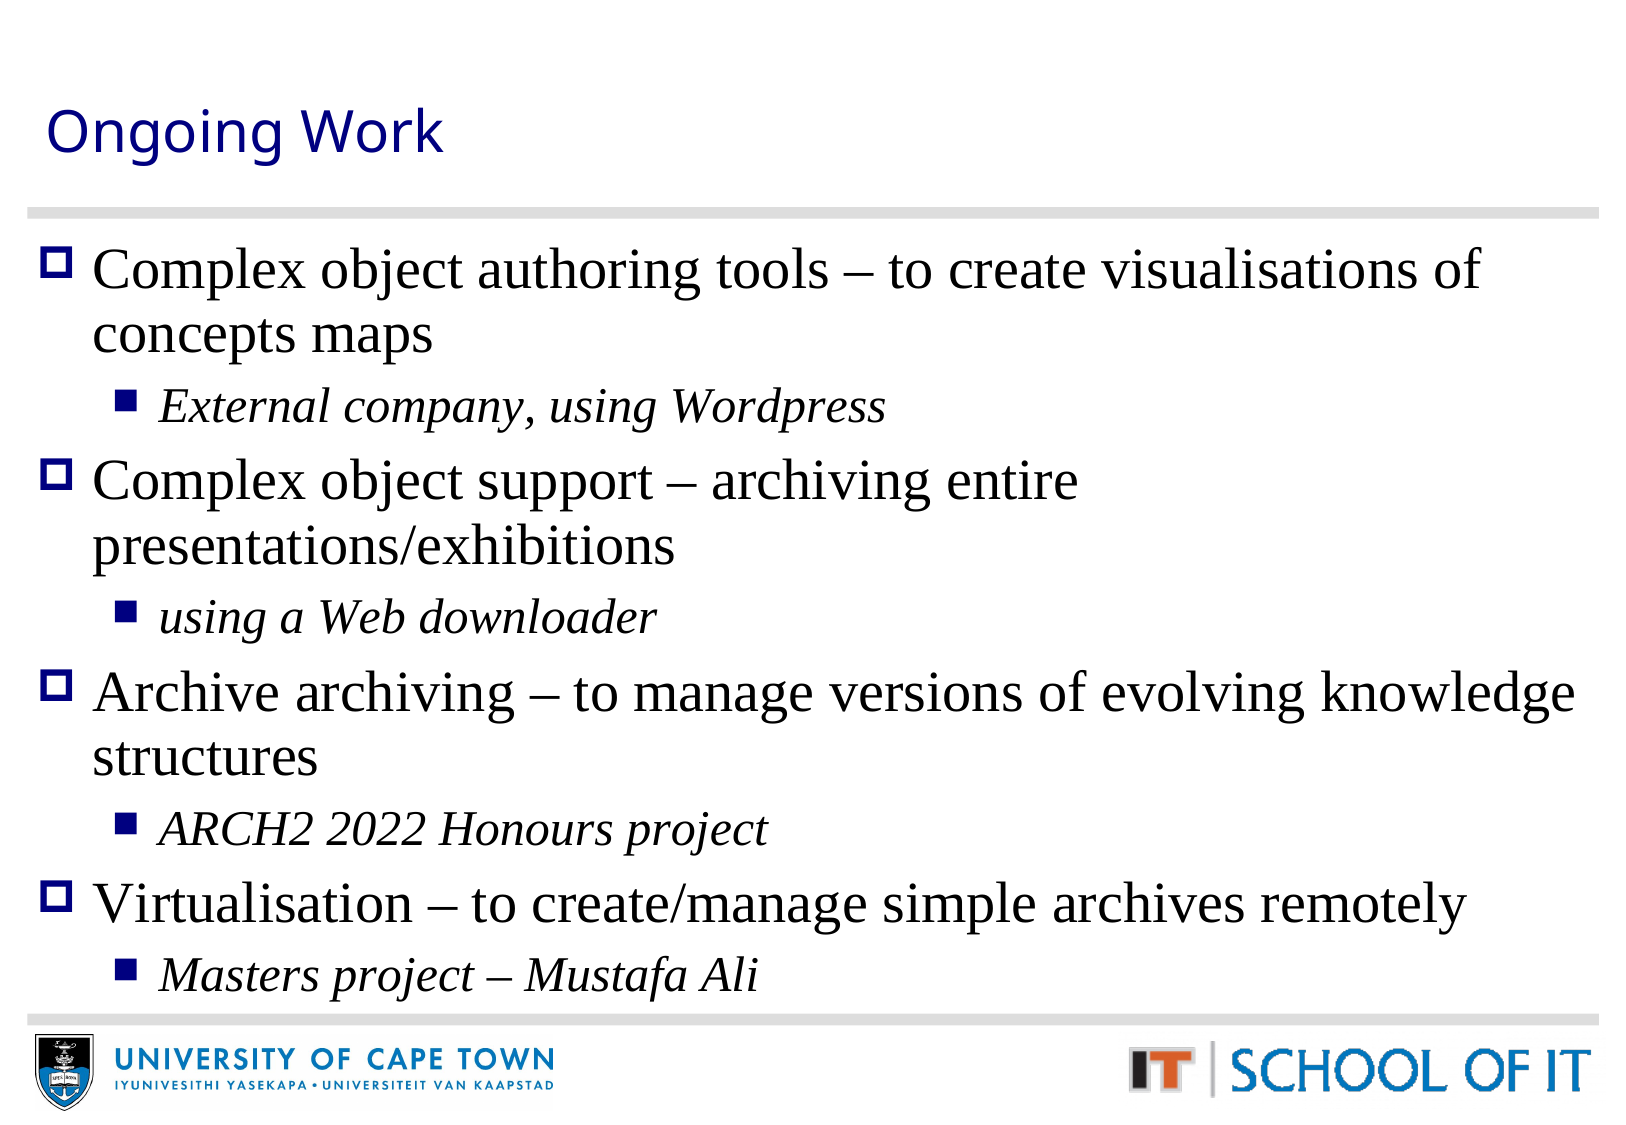

# Ongoing Work
Complex object authoring tools – to create visualisations of concepts maps
External company, using Wordpress
Complex object support – archiving entire presentations/exhibitions
using a Web downloader
Archive archiving – to manage versions of evolving knowledge structures
ARCH2 2022 Honours project
Virtualisation – to create/manage simple archives remotely
Masters project – Mustafa Ali